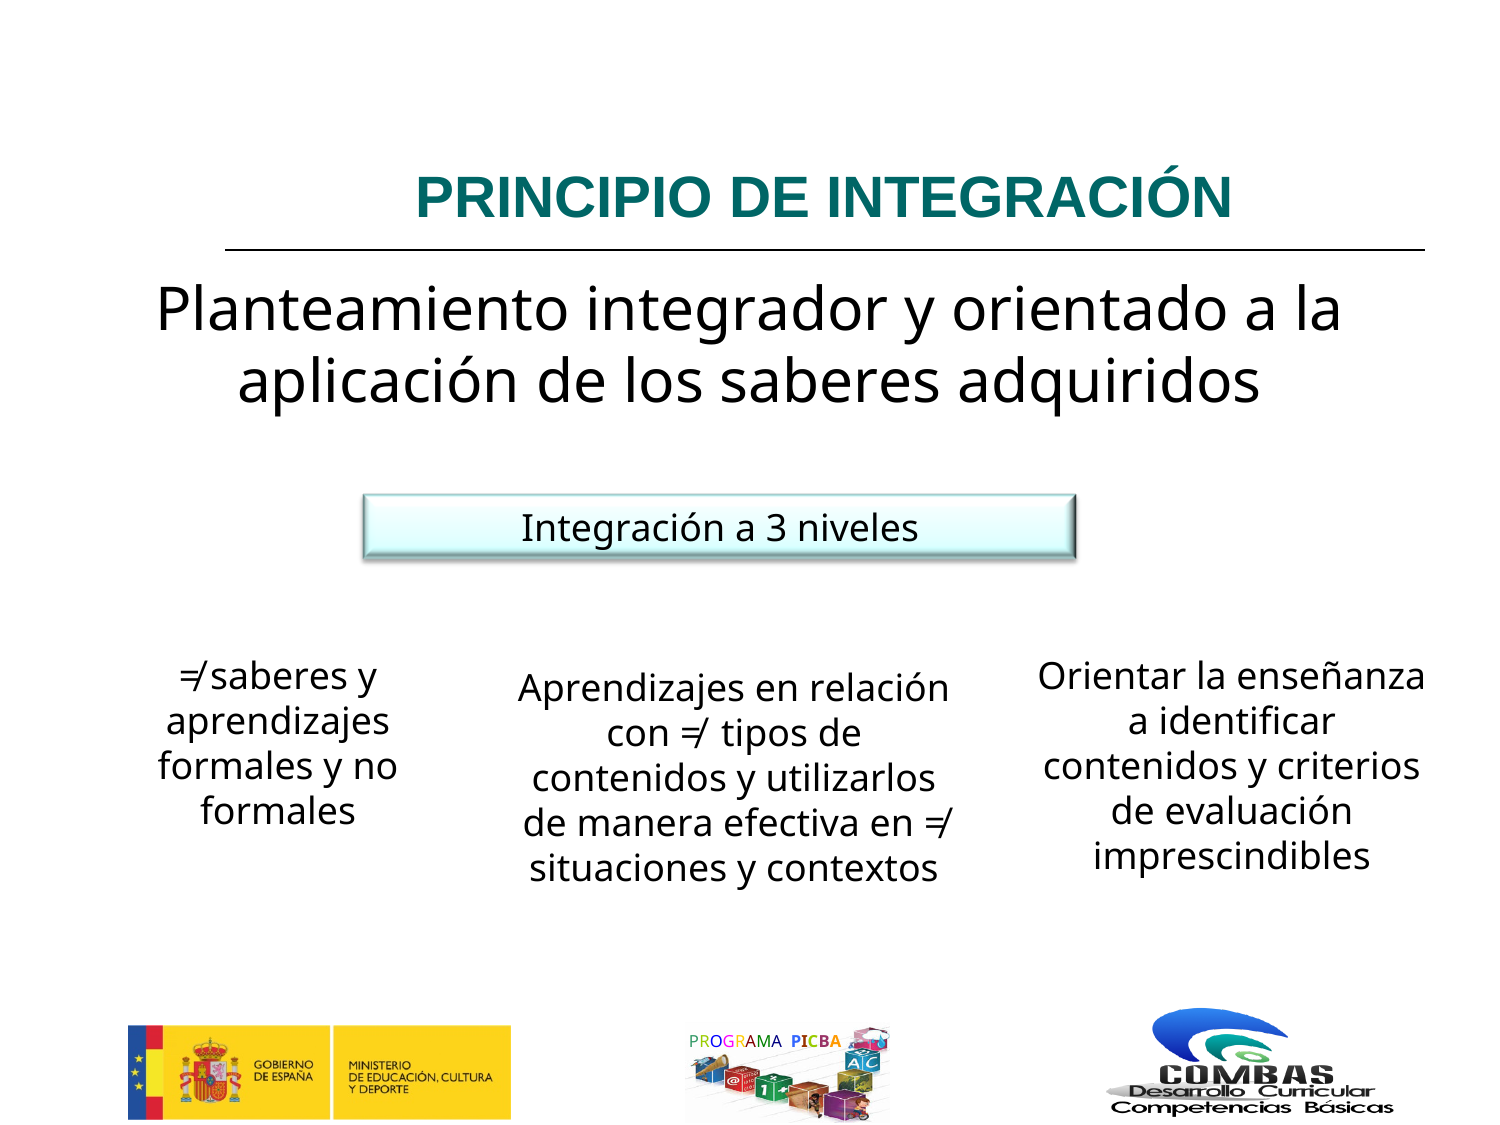

# PRINCIPIO DE INTEGRACIÓN
Planteamiento integrador y orientado a la aplicación de los saberes adquiridos
Integración a 3 niveles
≠ saberes y aprendizajes formales y no formales
Orientar la enseñanza a identificar contenidos y criterios de evaluación imprescindibles
Aprendizajes en relación con ≠ tipos de contenidos y utilizarlos de manera efectiva en ≠ situaciones y contextos
PROGRAMA PICBA